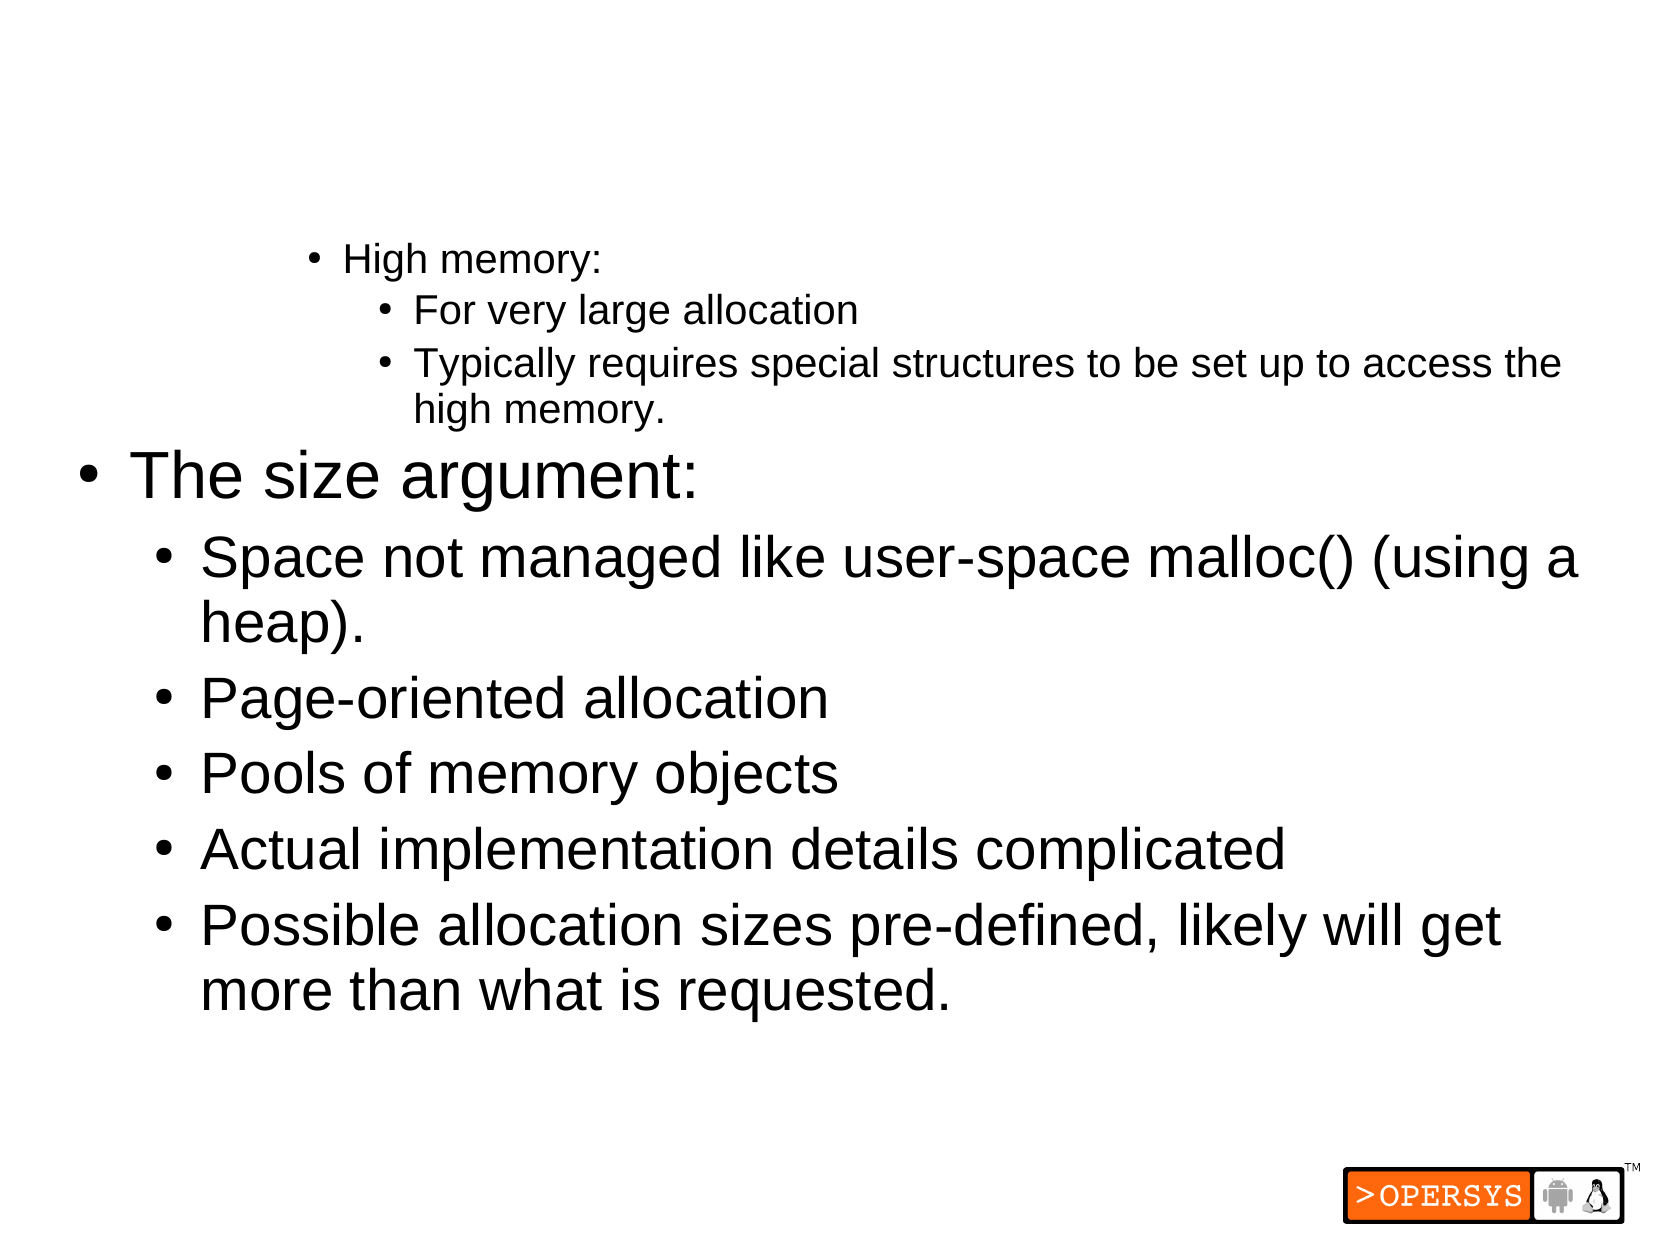

# High memory:
For very large allocation
Typically requires special structures to be set up to access the high memory.
The size argument:
Space not managed like user-space malloc() (using a heap).
Page-oriented allocation
Pools of memory objects
Actual implementation details complicated
Possible allocation sizes pre-defined, likely will get more than what is requested.